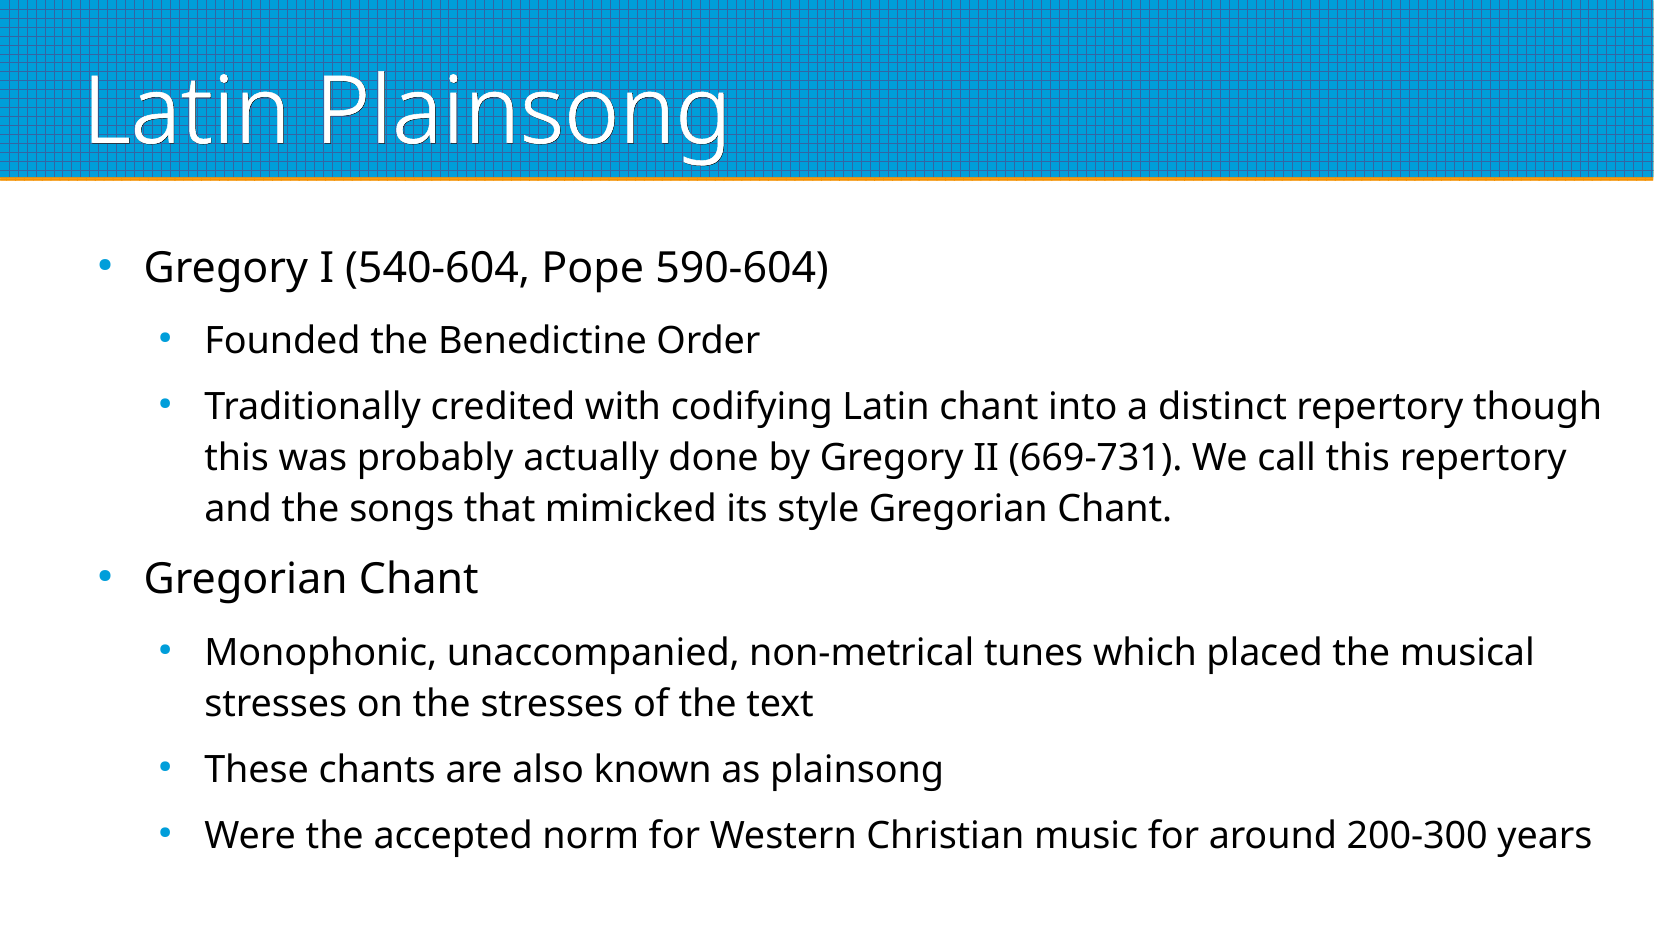

# Latin Plainsong
Gregory I (540-604, Pope 590-604)
Founded the Benedictine Order
Traditionally credited with codifying Latin chant into a distinct repertory though this was probably actually done by Gregory II (669-731). We call this repertory and the songs that mimicked its style Gregorian Chant.
Gregorian Chant
Monophonic, unaccompanied, non-metrical tunes which placed the musical stresses on the stresses of the text
These chants are also known as plainsong
Were the accepted norm for Western Christian music for around 200-300 years